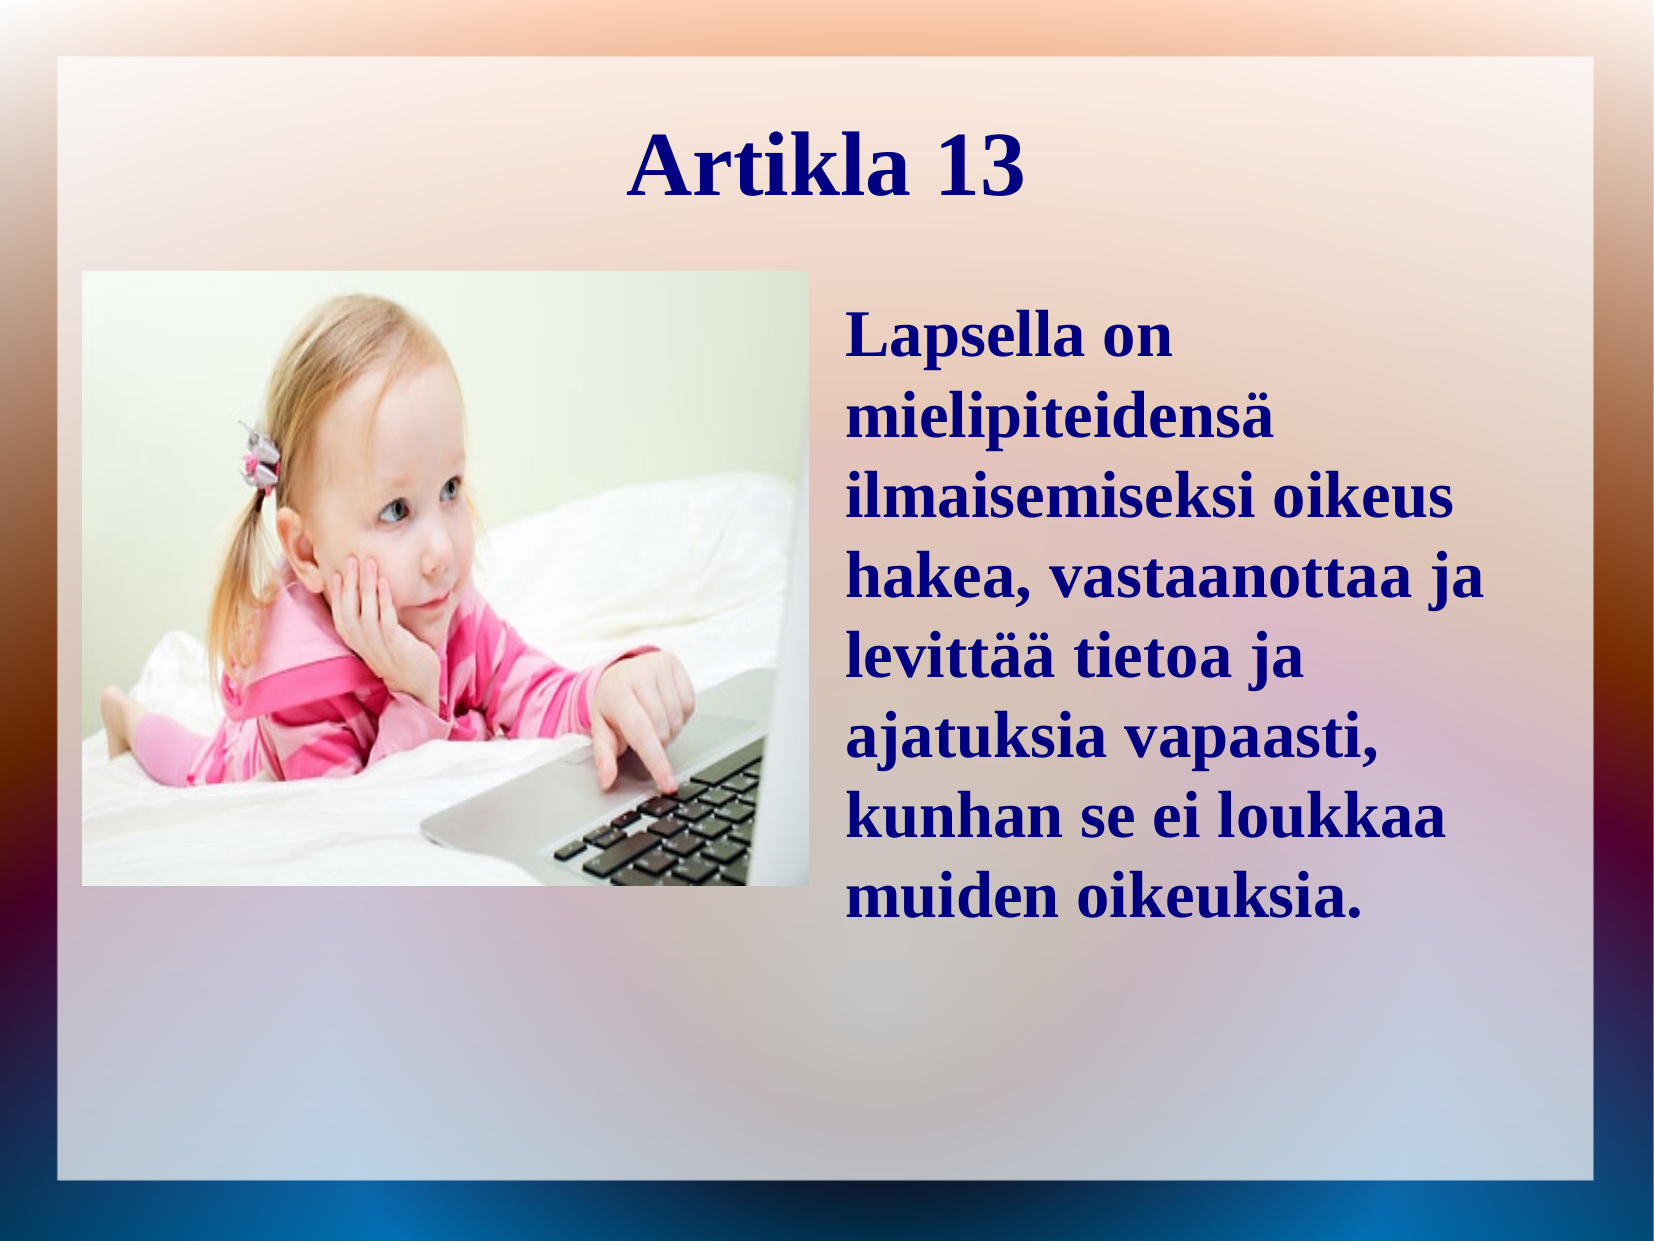

# Artikla 13
Lapsella on mielipiteidensä ilmaisemiseksi oikeus hakea, vastaanottaa ja levittää tietoa ja ajatuksia vapaasti, kunhan se ei loukkaa muiden oikeuksia.